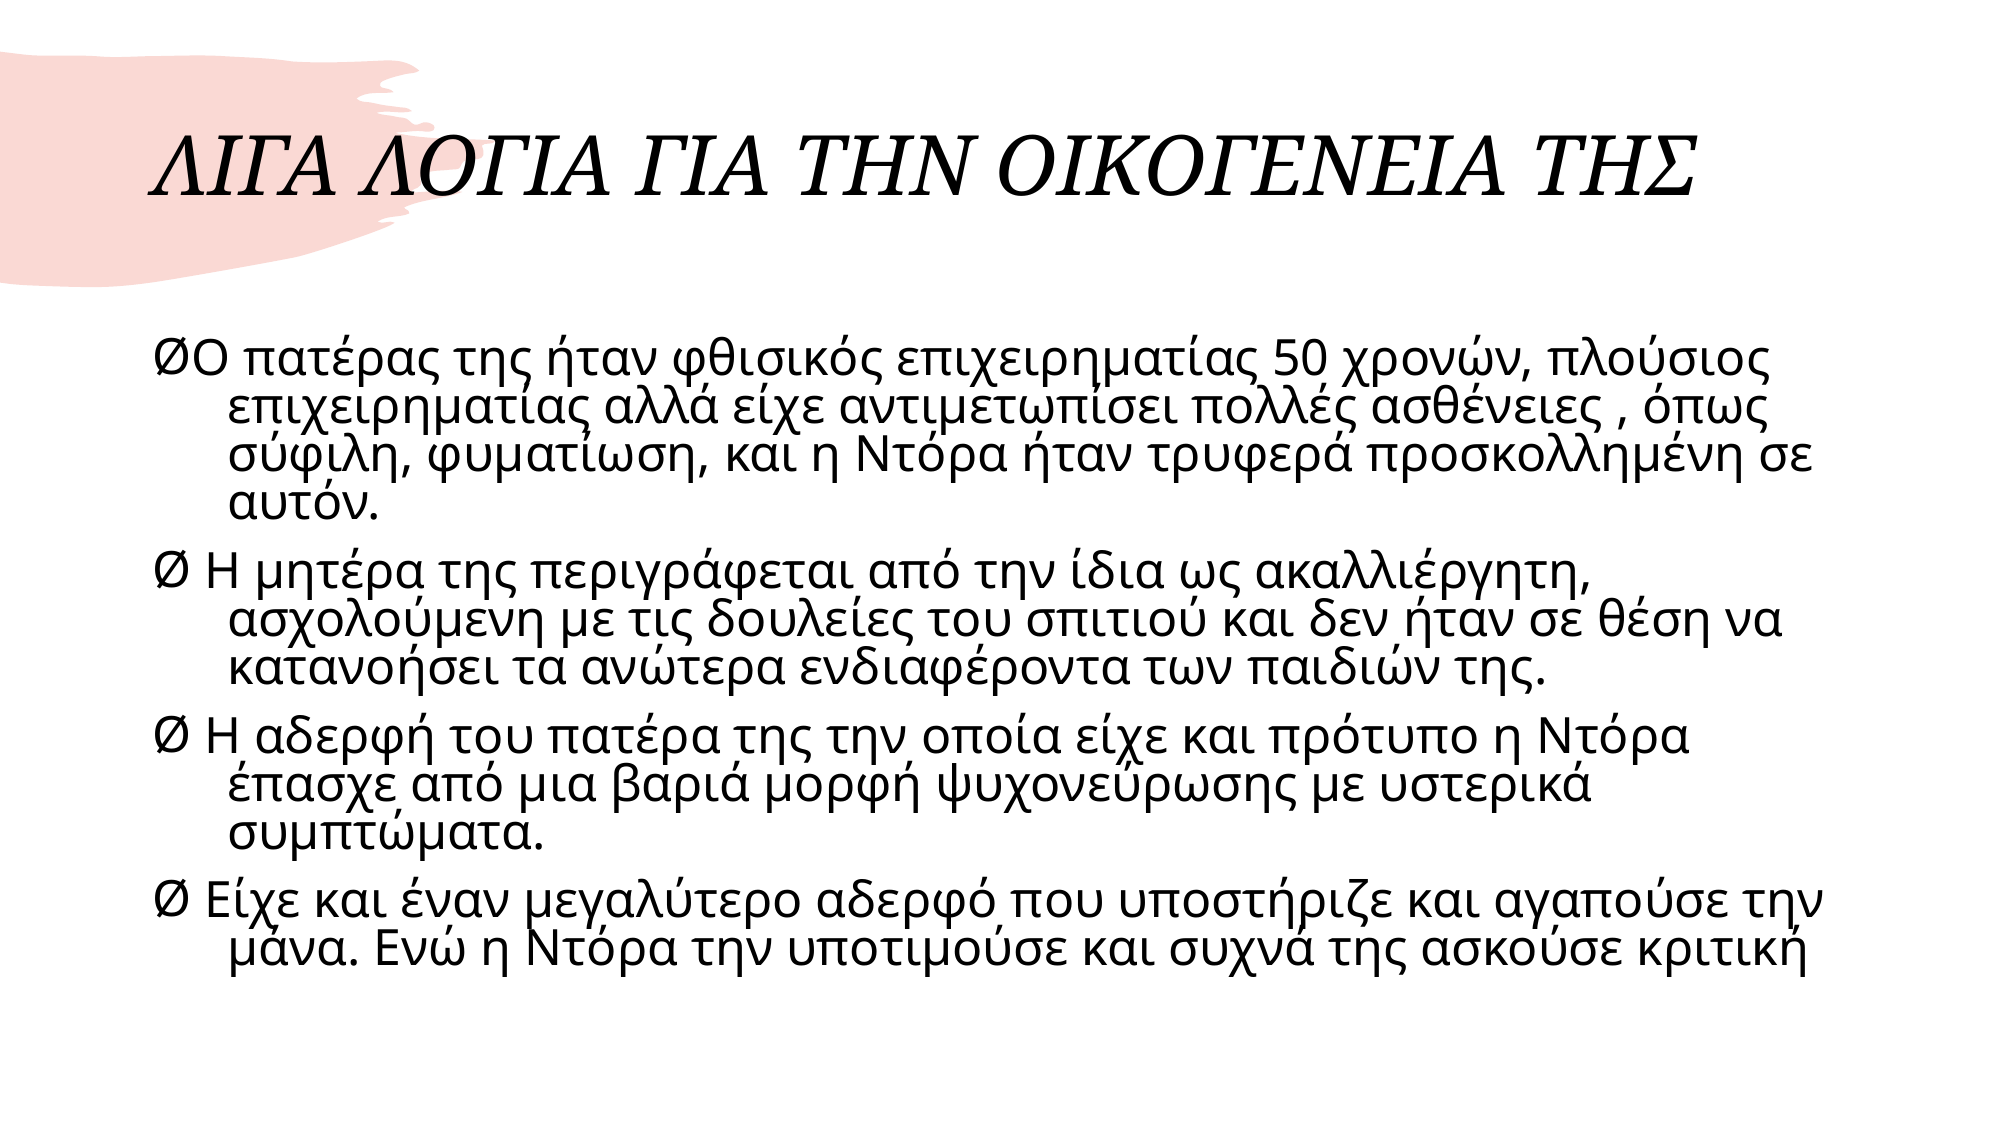

# ΛΙΓΑ ΛΟΓΙΑ ΓΙΑ ΤΗΝ ΟΙΚΟΓΕΝΕΙΑ ΤΗΣ
Ο πατέρας της ήταν φθισικός επιχειρηματίας 50 χρονών, πλούσιος επιχειρηματίας αλλά είχε αντιμετωπίσει πολλές ασθένειες , όπως σύφιλη, φυματίωση, και η Ντόρα ήταν τρυφερά προσκολλημένη σε αυτόν.
 Η μητέρα της περιγράφεται από την ίδια ως ακαλλιέργητη, ασχολούμενη με τις δουλείες του σπιτιού και δεν ήταν σε θέση να κατανοήσει τα ανώτερα ενδιαφέροντα των παιδιών της.
 Η αδερφή του πατέρα της την οποία είχε και πρότυπο η Ντόρα έπασχε από μια βαριά μορφή ψυχονεύρωσης με υστερικά συμπτώματα.
 Είχε και έναν μεγαλύτερο αδερφό που υποστήριζε και αγαπούσε την μάνα. Ενώ η Ντόρα την υποτιμούσε και συχνά της ασκούσε κριτική